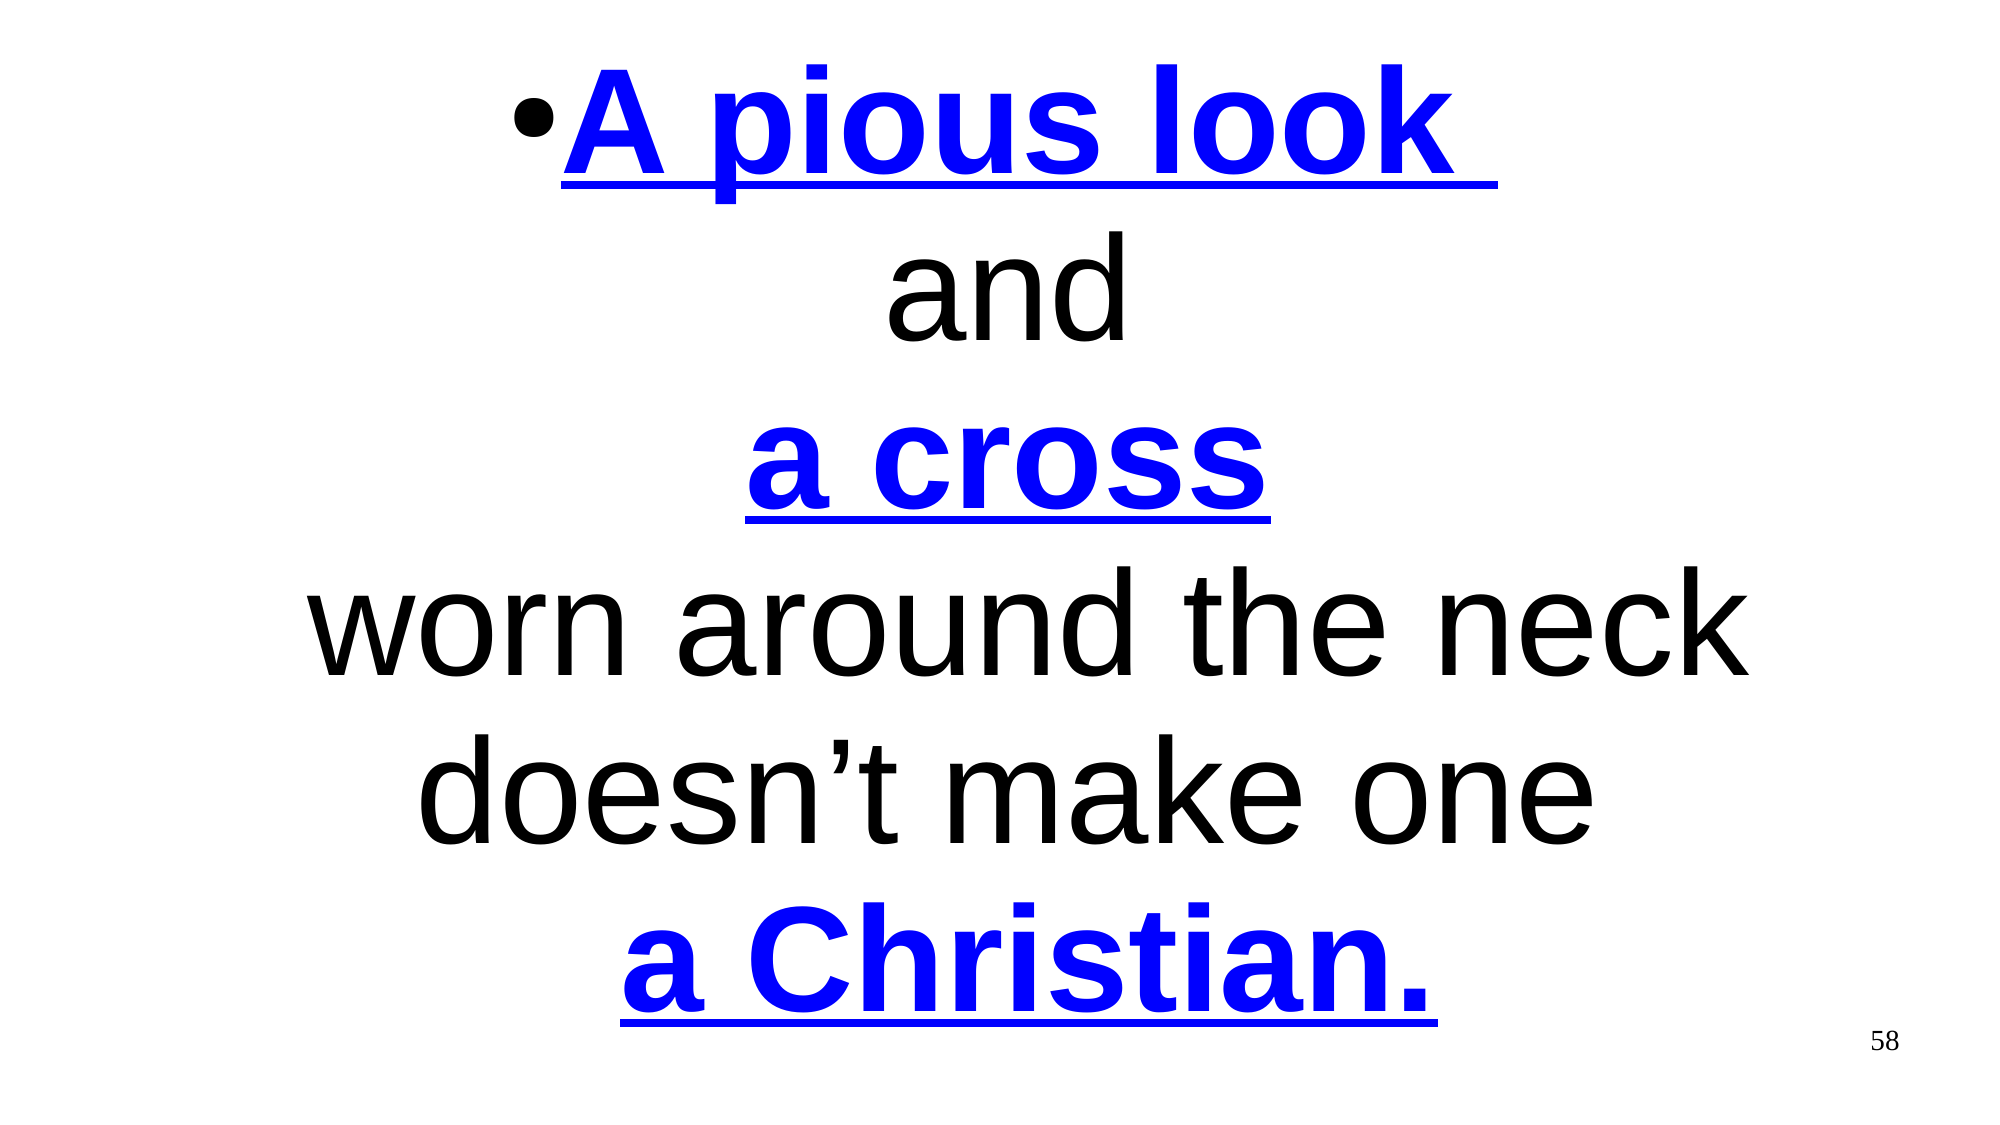

# A pious look and a cross worn around the neck doesn’t make one a Christian.
58